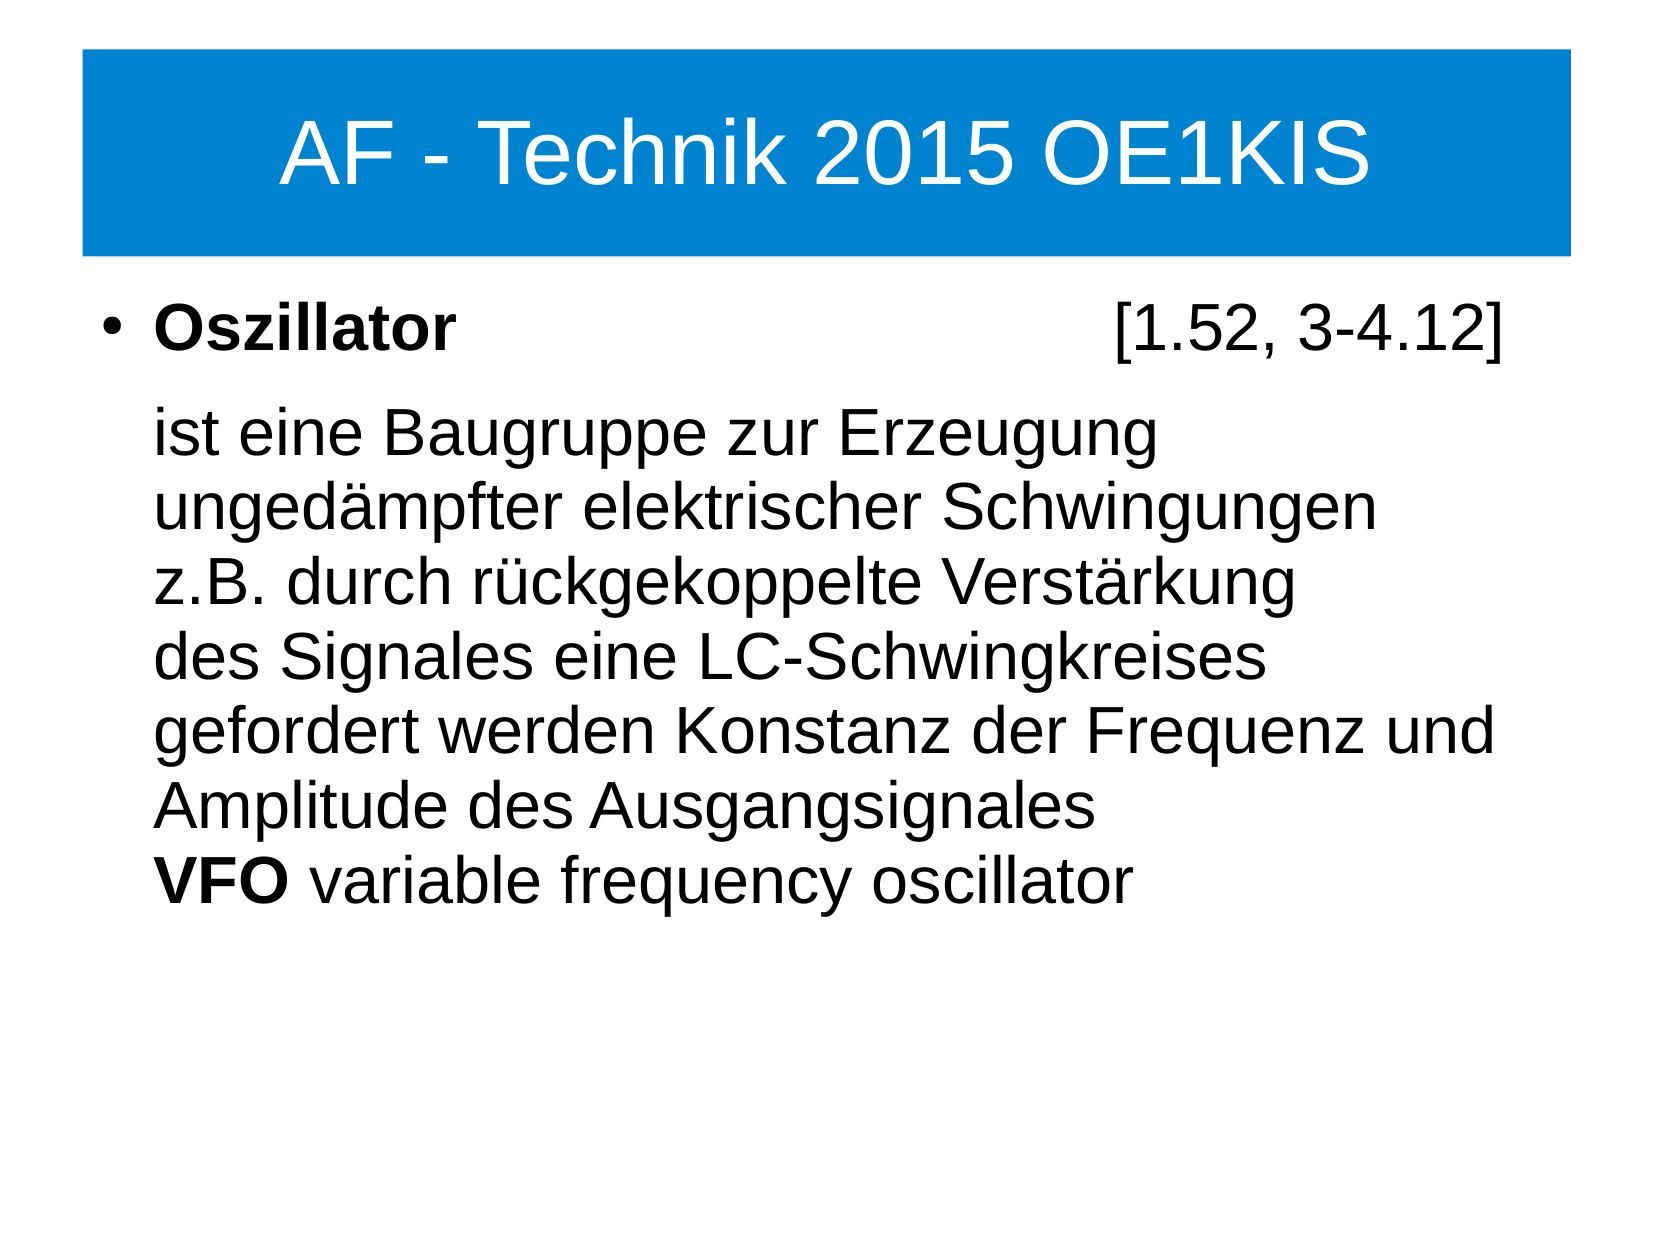

# AF - Technik 2015 OE1KIS
Oszillator									[1.52, 3-4.12]
ist eine Baugruppe zur Erzeugung ungedämpfter elektrischer Schwingungen
z.B. durch rückgekoppelte Verstärkung
des Signales eine LC-Schwingkreises
gefordert werden Konstanz der Frequenz und Amplitude des Ausgangsignales
VFO variable frequency oscillator